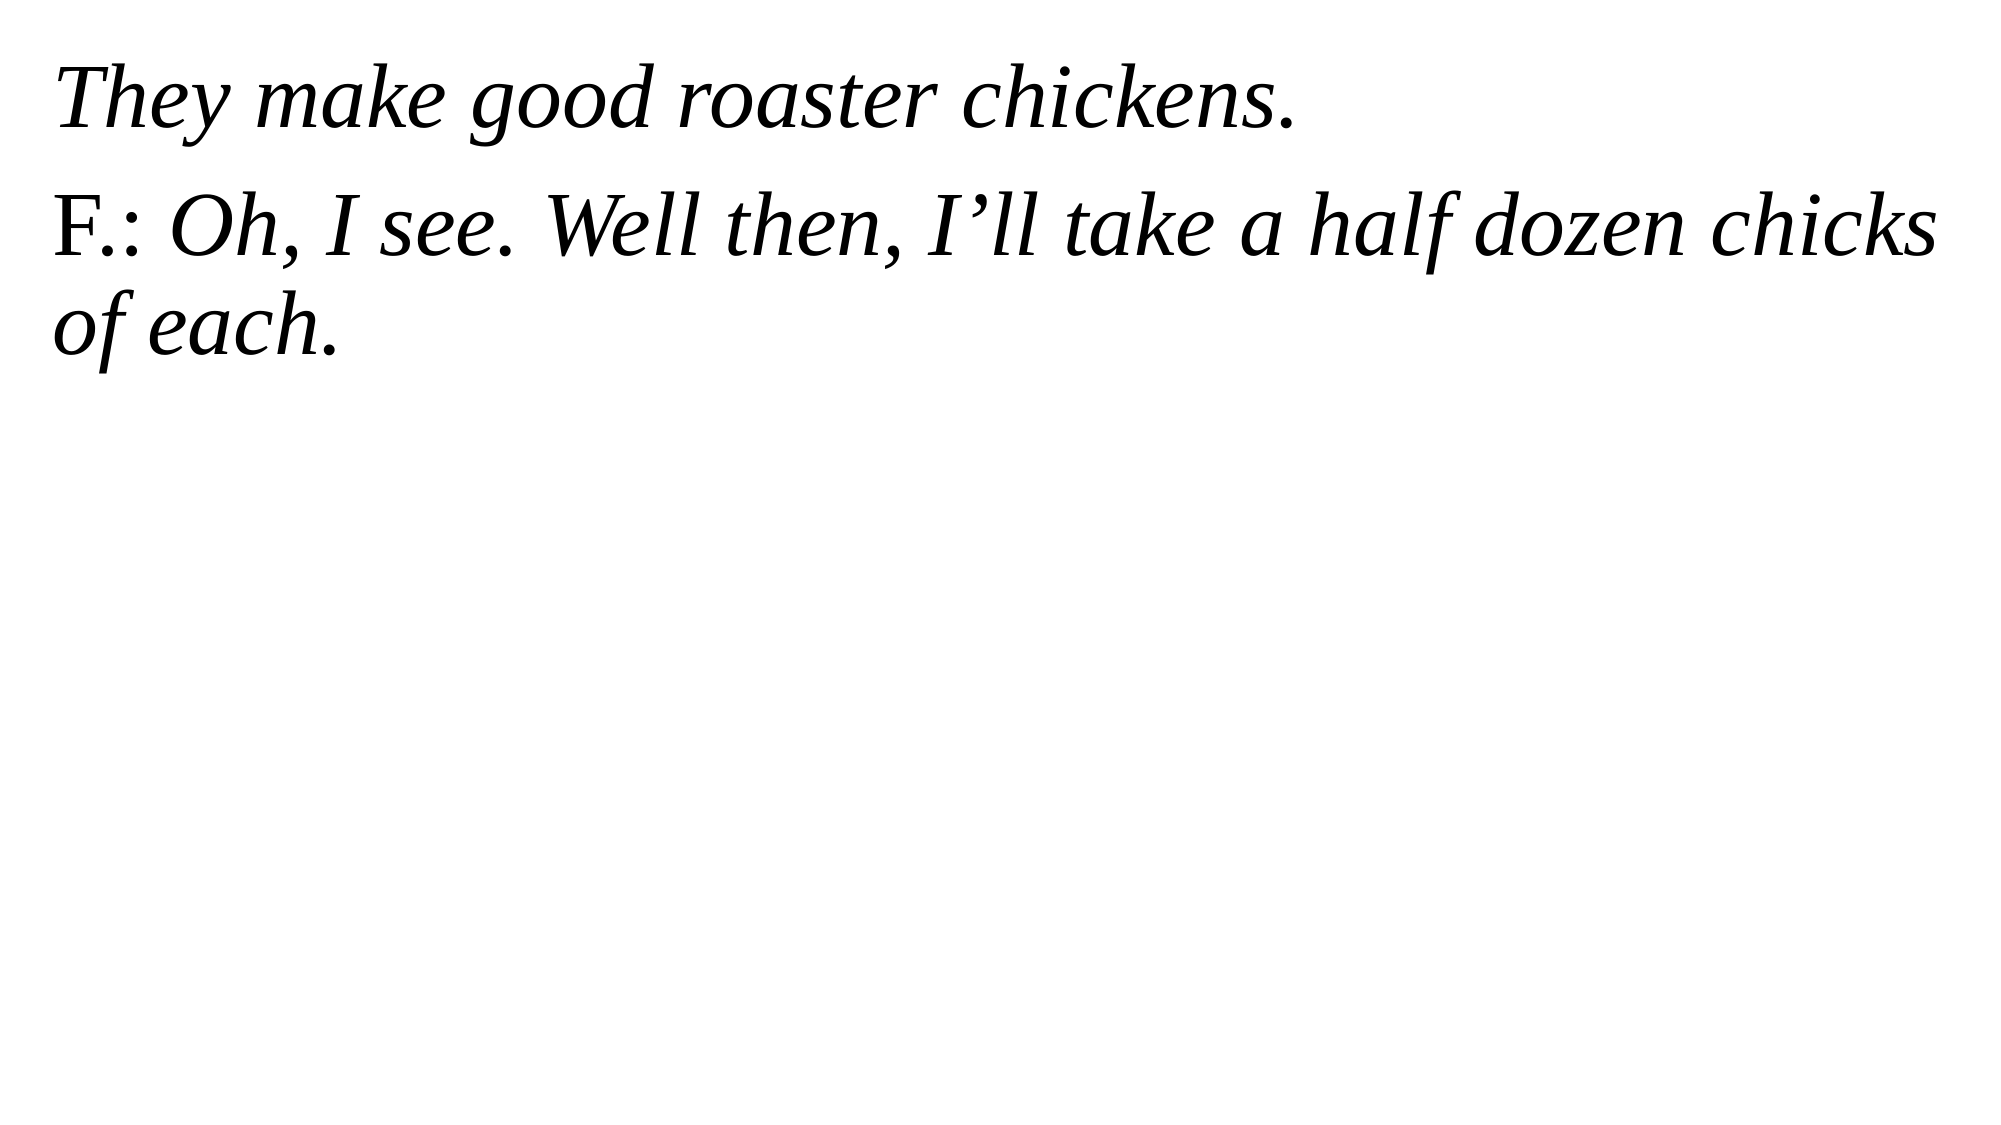

# They make good roaster chickens.
F.: Oh, I see. Well then, I’ll take a half dozen chicks of each.